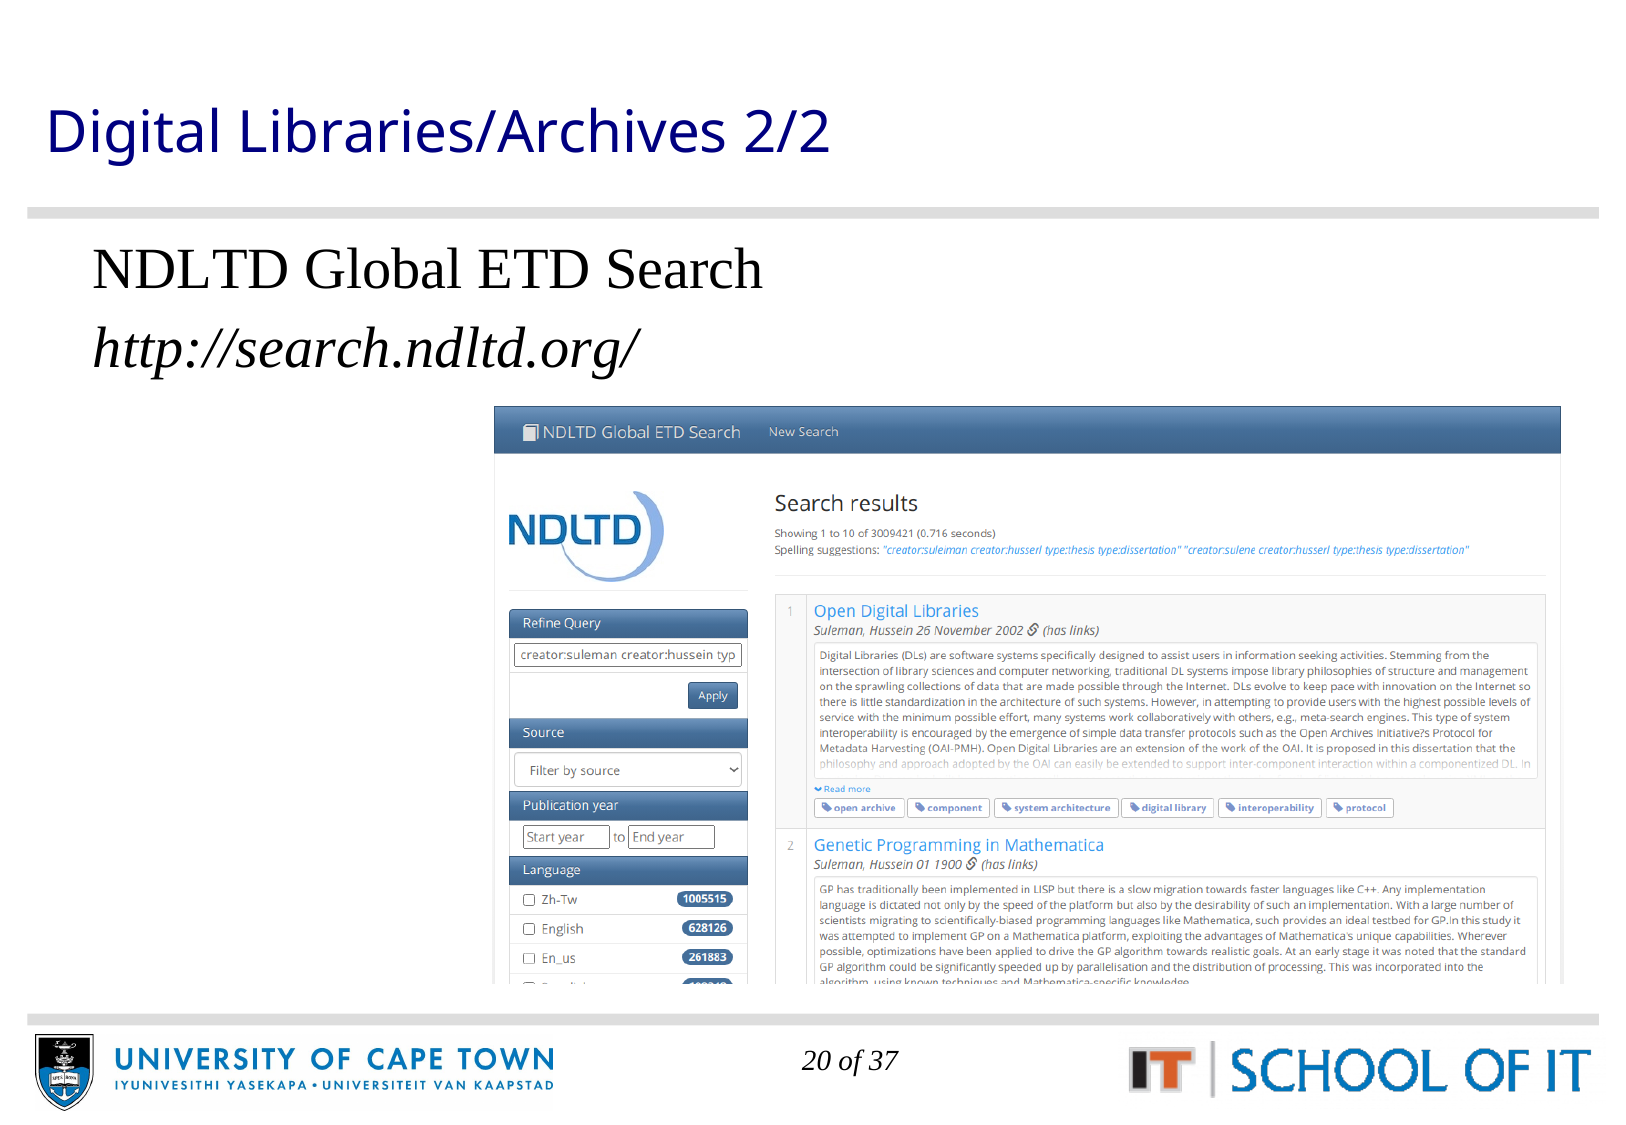

# Digital Libraries/Archives 2/2
NDLTD Global ETD Search
http://search.ndltd.org/
20